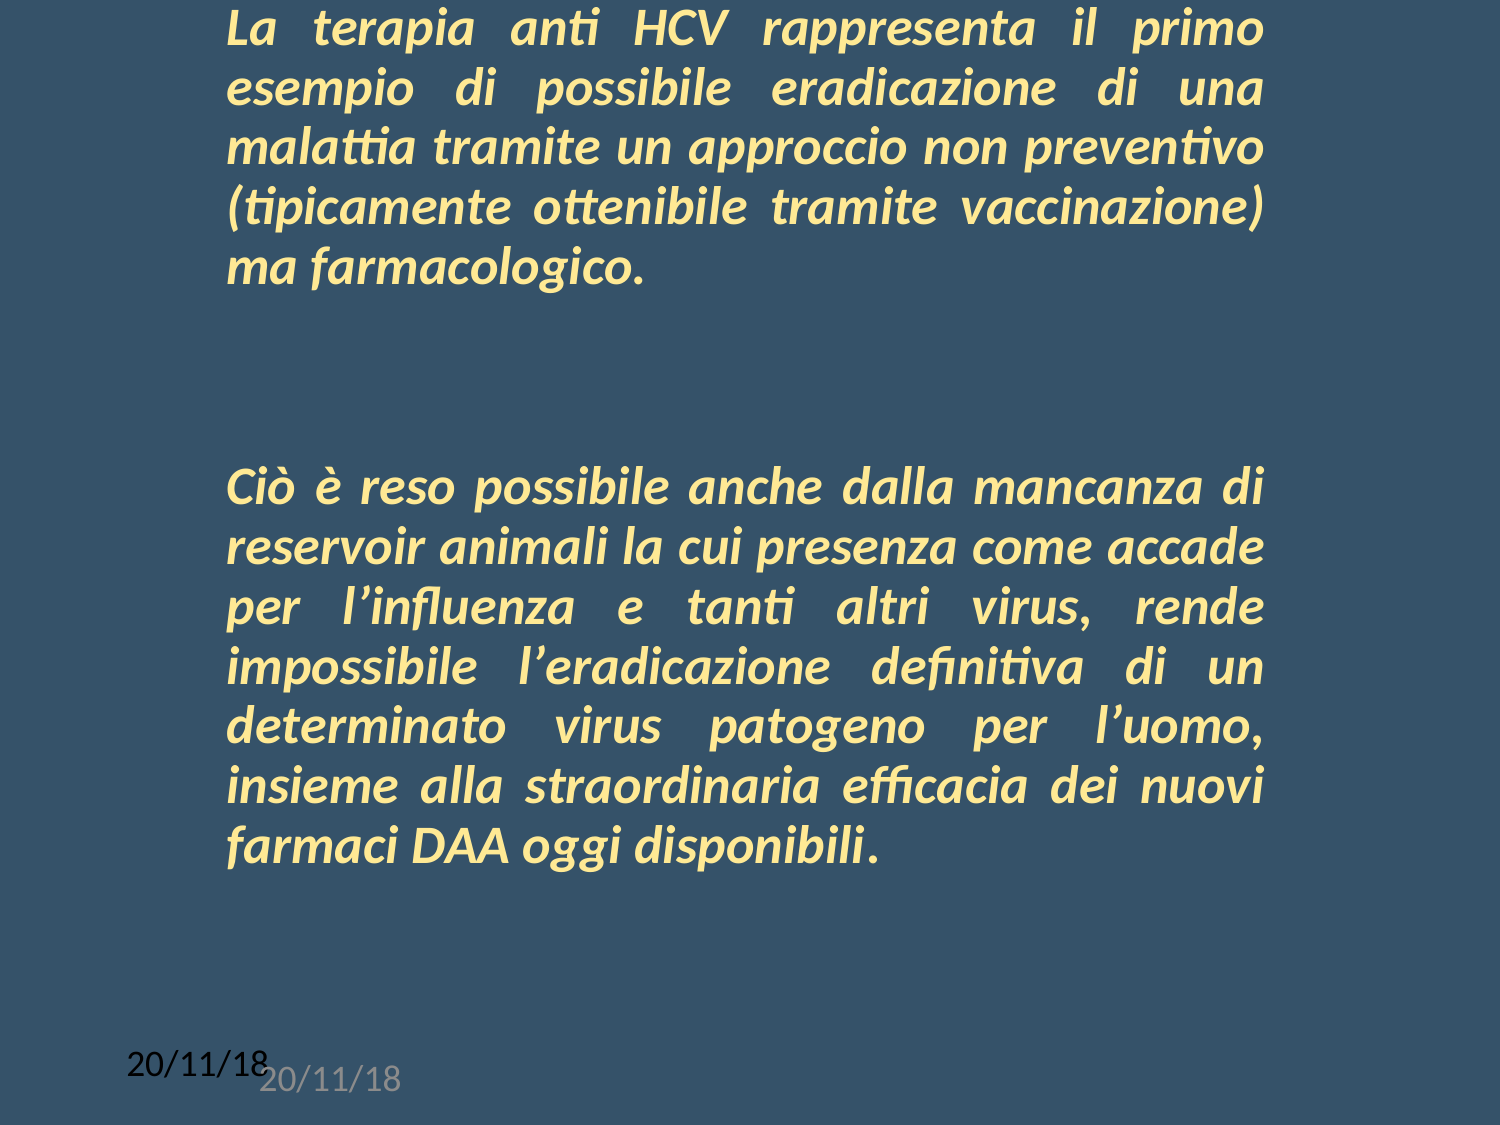

La terapia anti HCV rappresenta il primo esempio di possibile eradicazione di una malattia tramite un approccio non preventivo (tipicamente ottenibile tramite vaccinazione) ma farmacologico.
Ciò è reso possibile anche dalla mancanza di reservoir animali la cui presenza come accade per l’influenza e tanti altri virus, rende impossibile l’eradicazione definitiva di un determinato virus patogeno per l’uomo, insieme alla straordinaria efficacia dei nuovi farmaci DAA oggi disponibili.
20/11/18